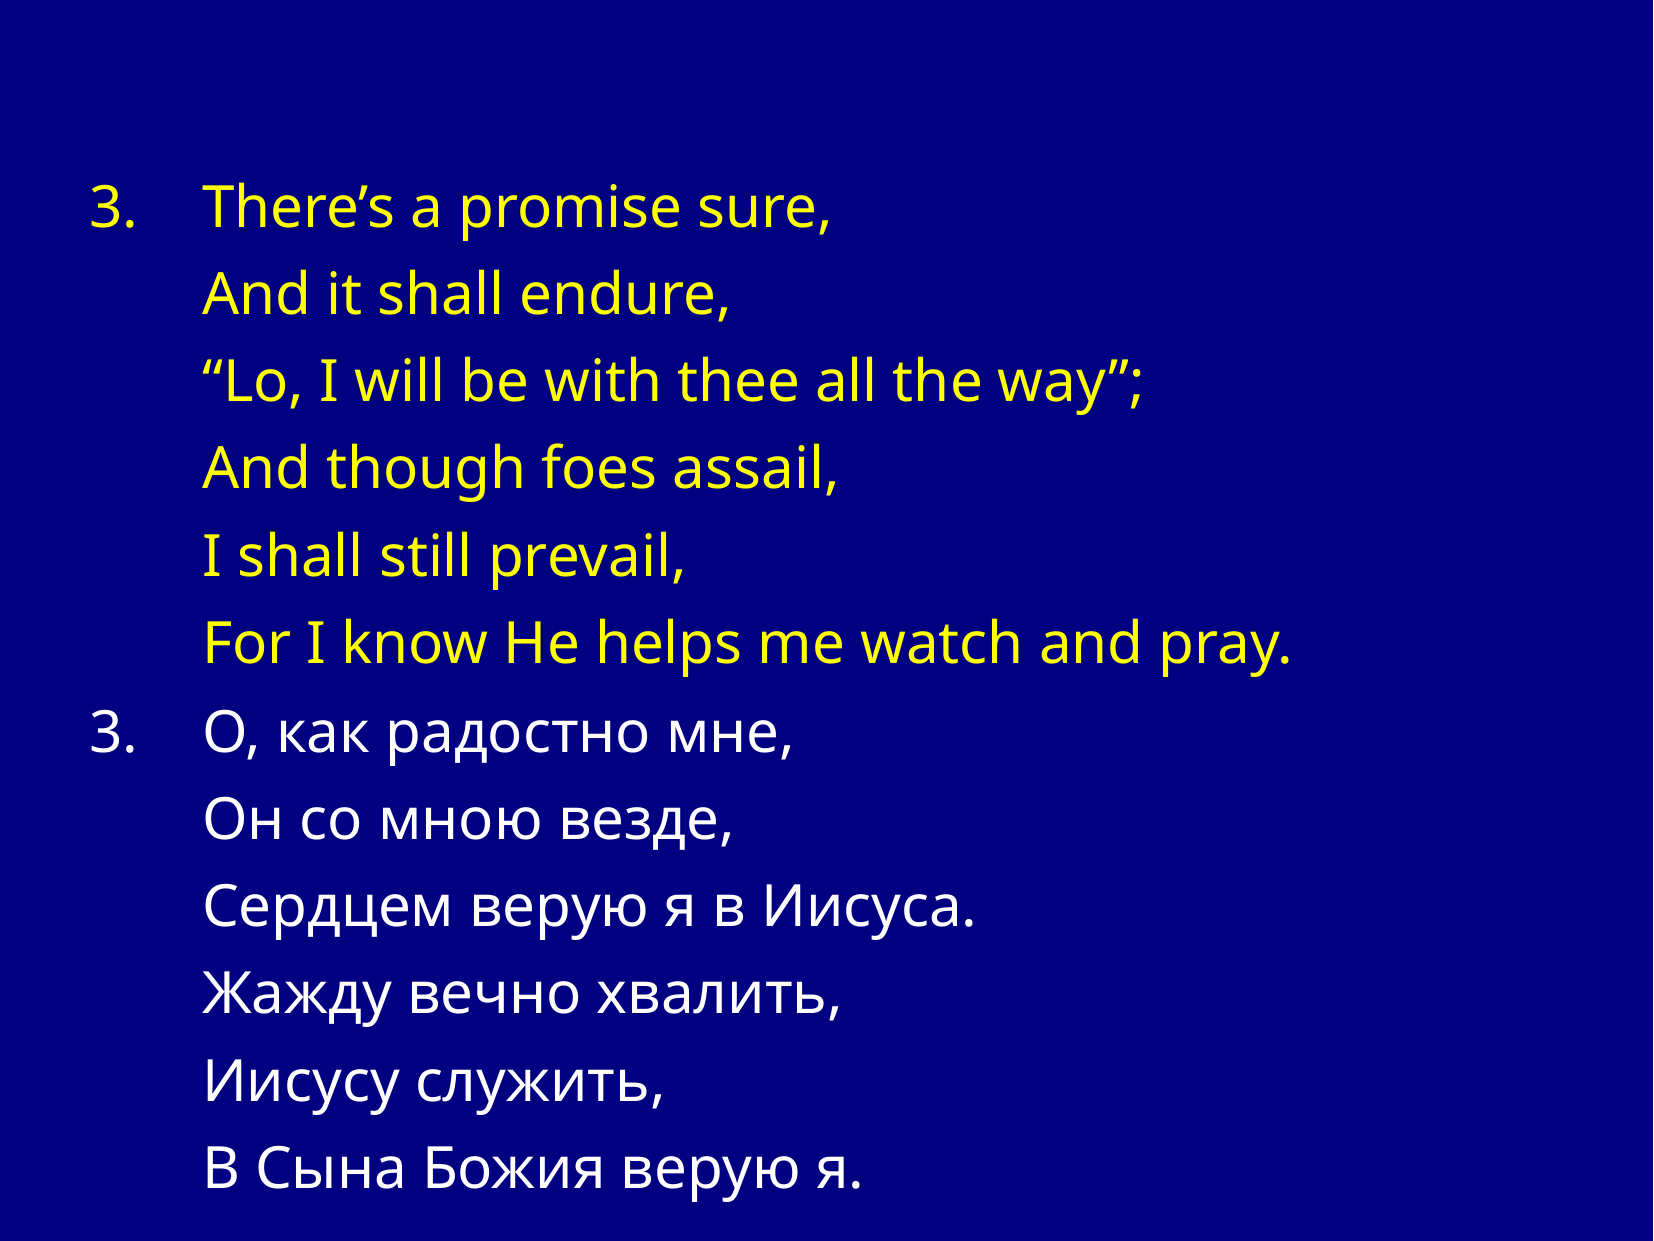

3.	There’s a promise sure,
	And it shall endure,
	“Lo, I will be with thee all the way”;
	And though foes assail,
	I shall still prevail,
	For I know He helps me watch and pray.
3.	О, как радостно мне,
	Он со мною везде,
	Сердцем верую я в Иисуса.
	Жажду вечно хвалить,
	Иисусу служить,
	В Сына Божия верую я.